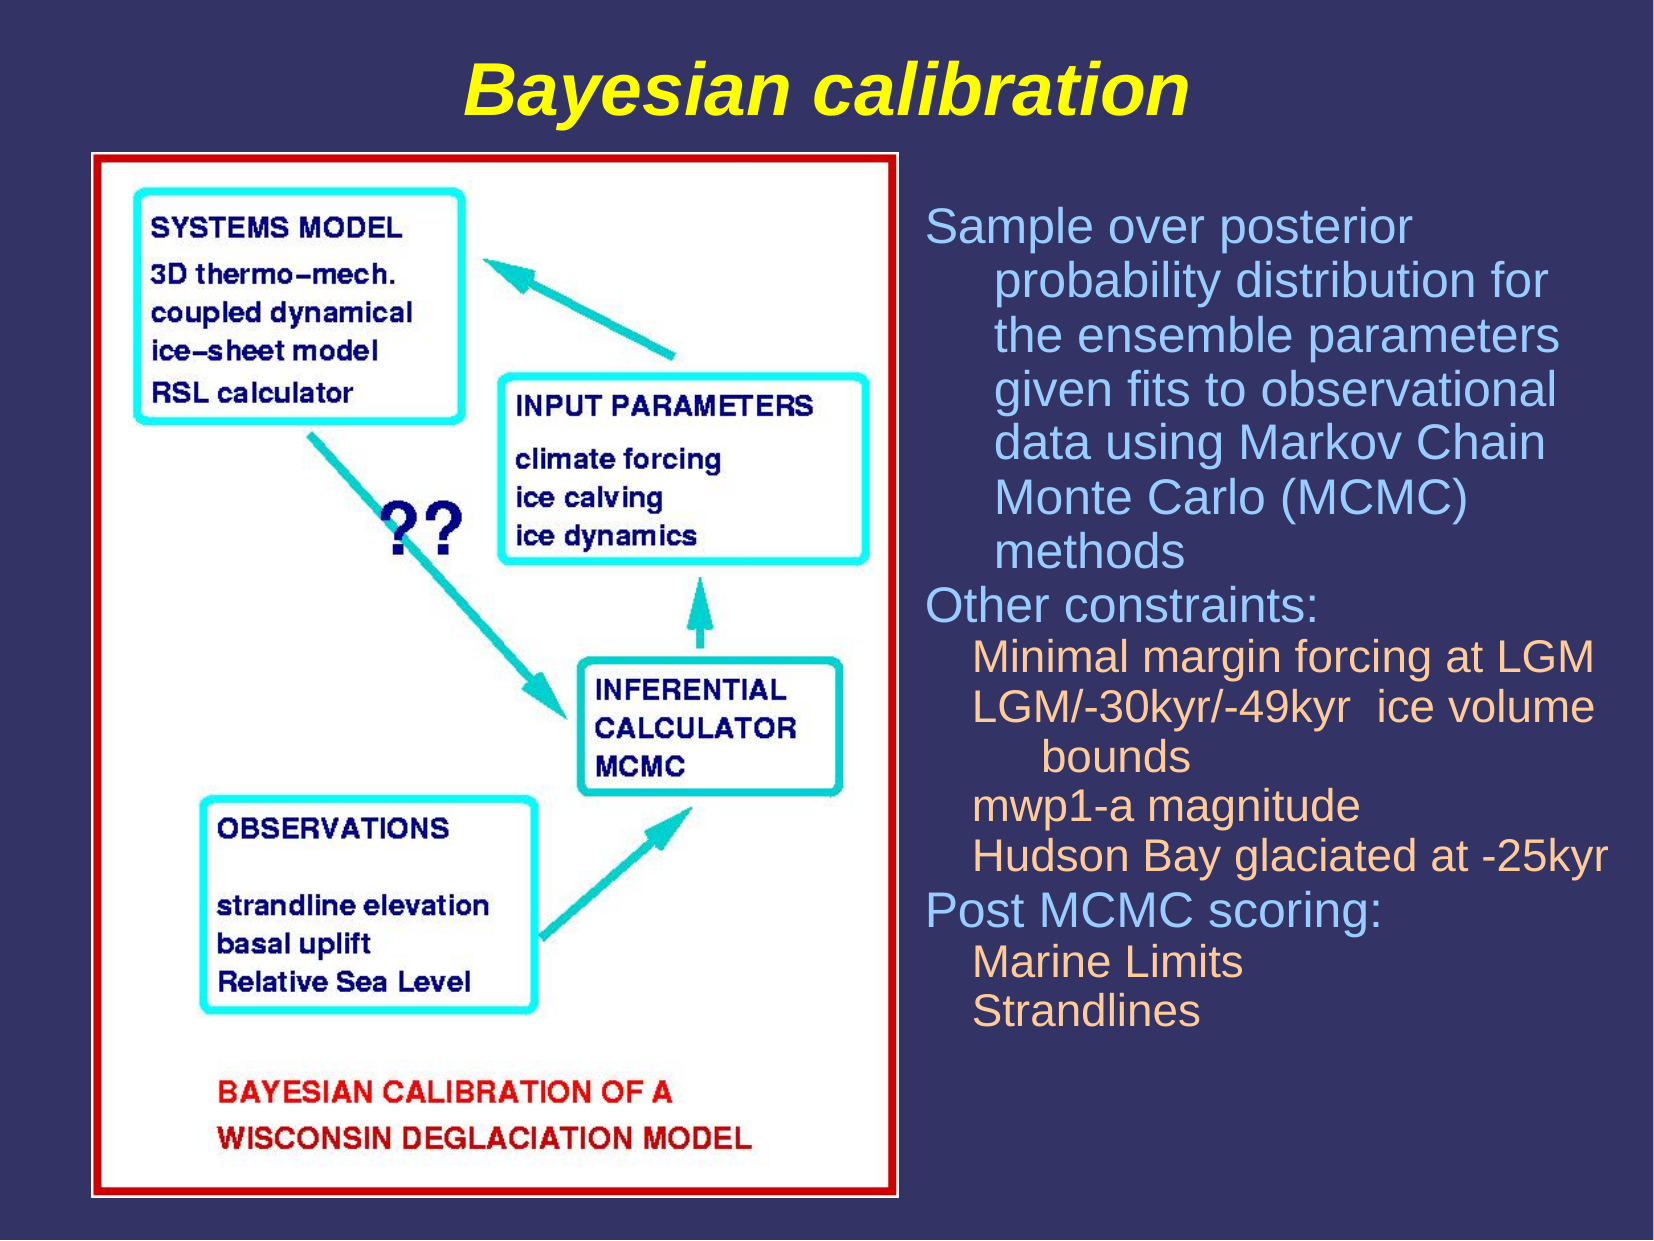

# Bayesian calibration
Sample over posterior probability distribution for the ensemble parameters given fits to observational data using Markov Chain Monte Carlo (MCMC) methods
Other constraints:
Minimal margin forcing at LGM
LGM/-30kyr/-49kyr ice volume bounds
mwp1-a magnitude
Hudson Bay glaciated at -25kyr
Post MCMC scoring:
Marine Limits
Strandlines